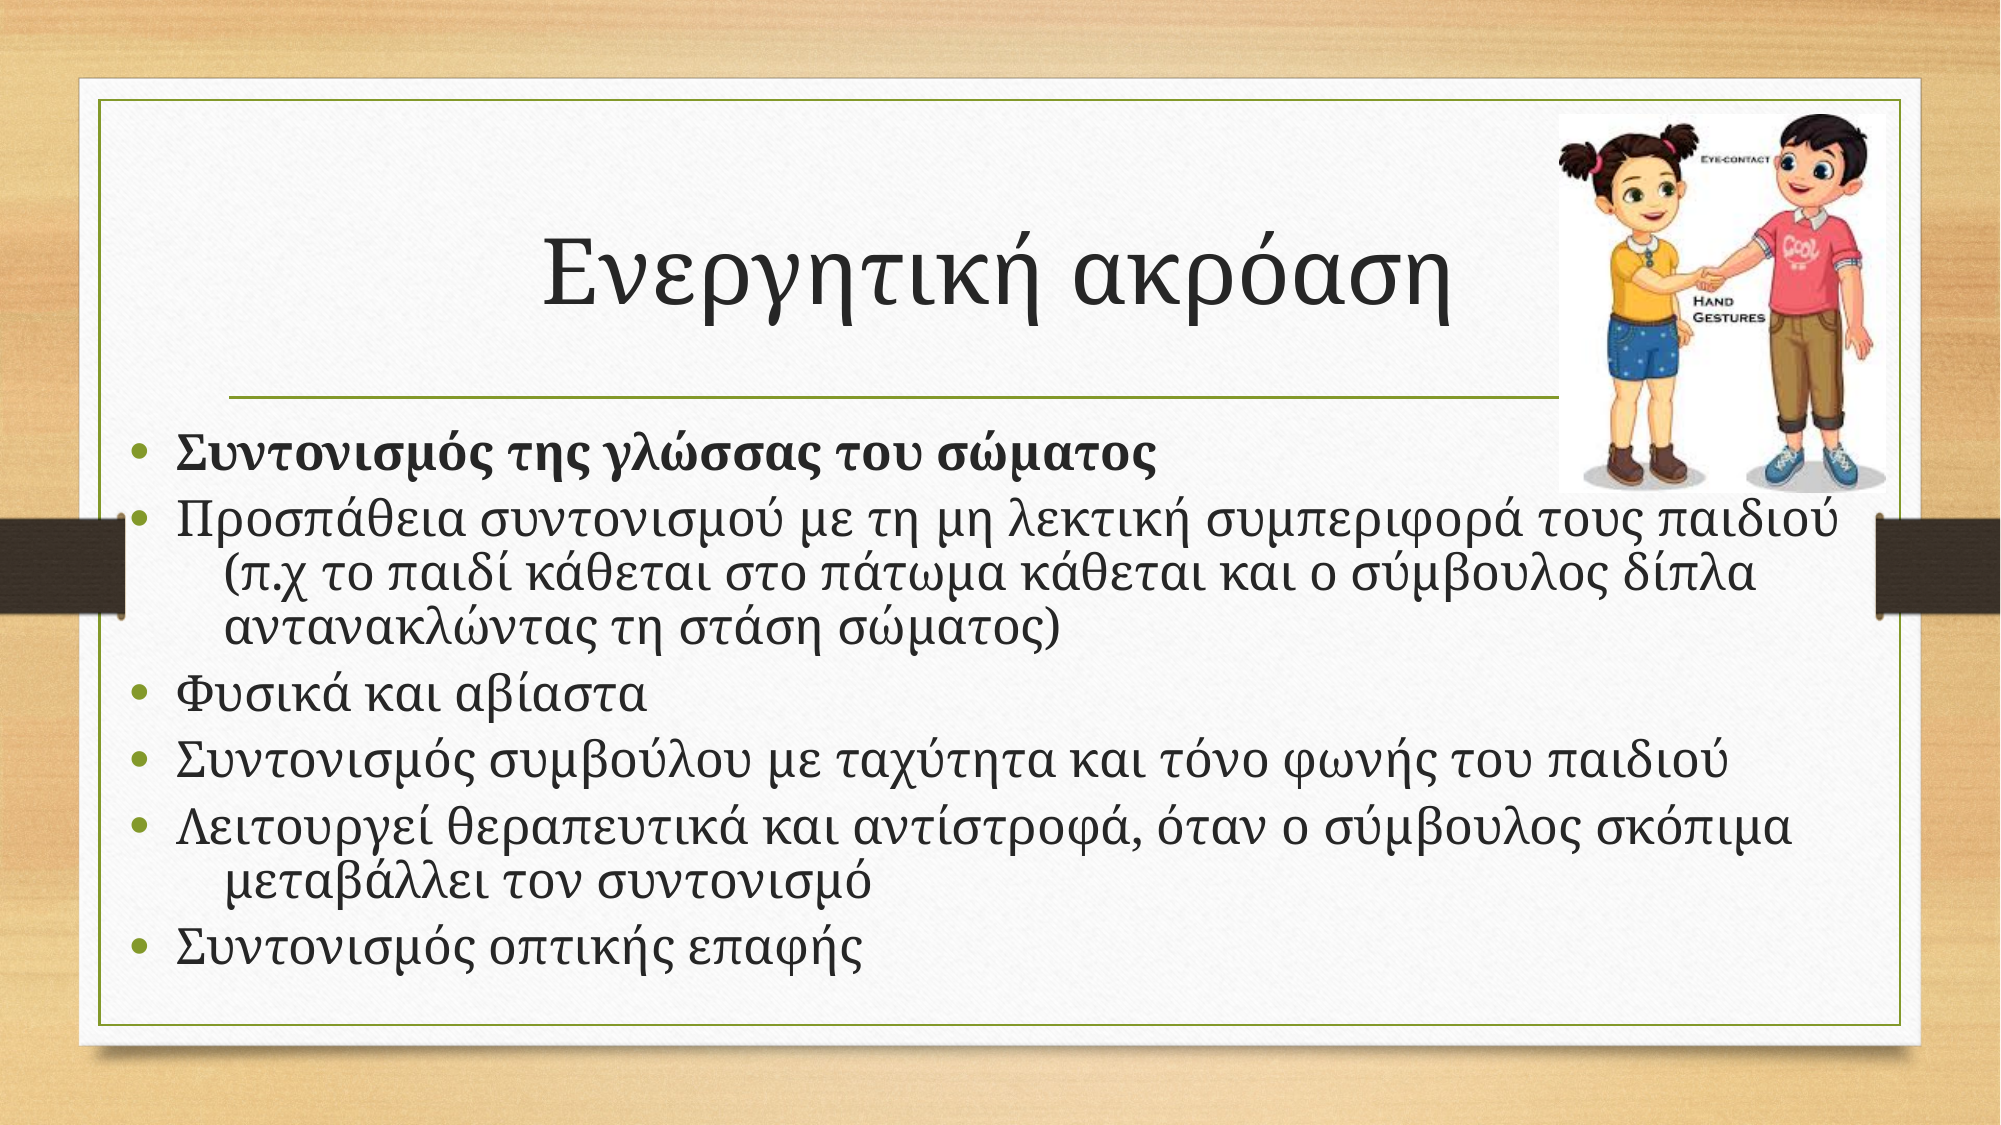

# Ενεργητική ακρόαση
Συντονισμός της γλώσσας του σώματος
Προσπάθεια συντονισμού με τη μη λεκτική συμπεριφορά τους παιδιού (π.χ το παιδί κάθεται στο πάτωμα κάθεται και ο σύμβουλος δίπλα αντανακλώντας τη στάση σώματος)
Φυσικά και αβίαστα
Συντονισμός συμβούλου με ταχύτητα και τόνο φωνής του παιδιού
Λειτουργεί θεραπευτικά και αντίστροφά, όταν ο σύμβουλος σκόπιμα μεταβάλλει τον συντονισμό
Συντονισμός οπτικής επαφής